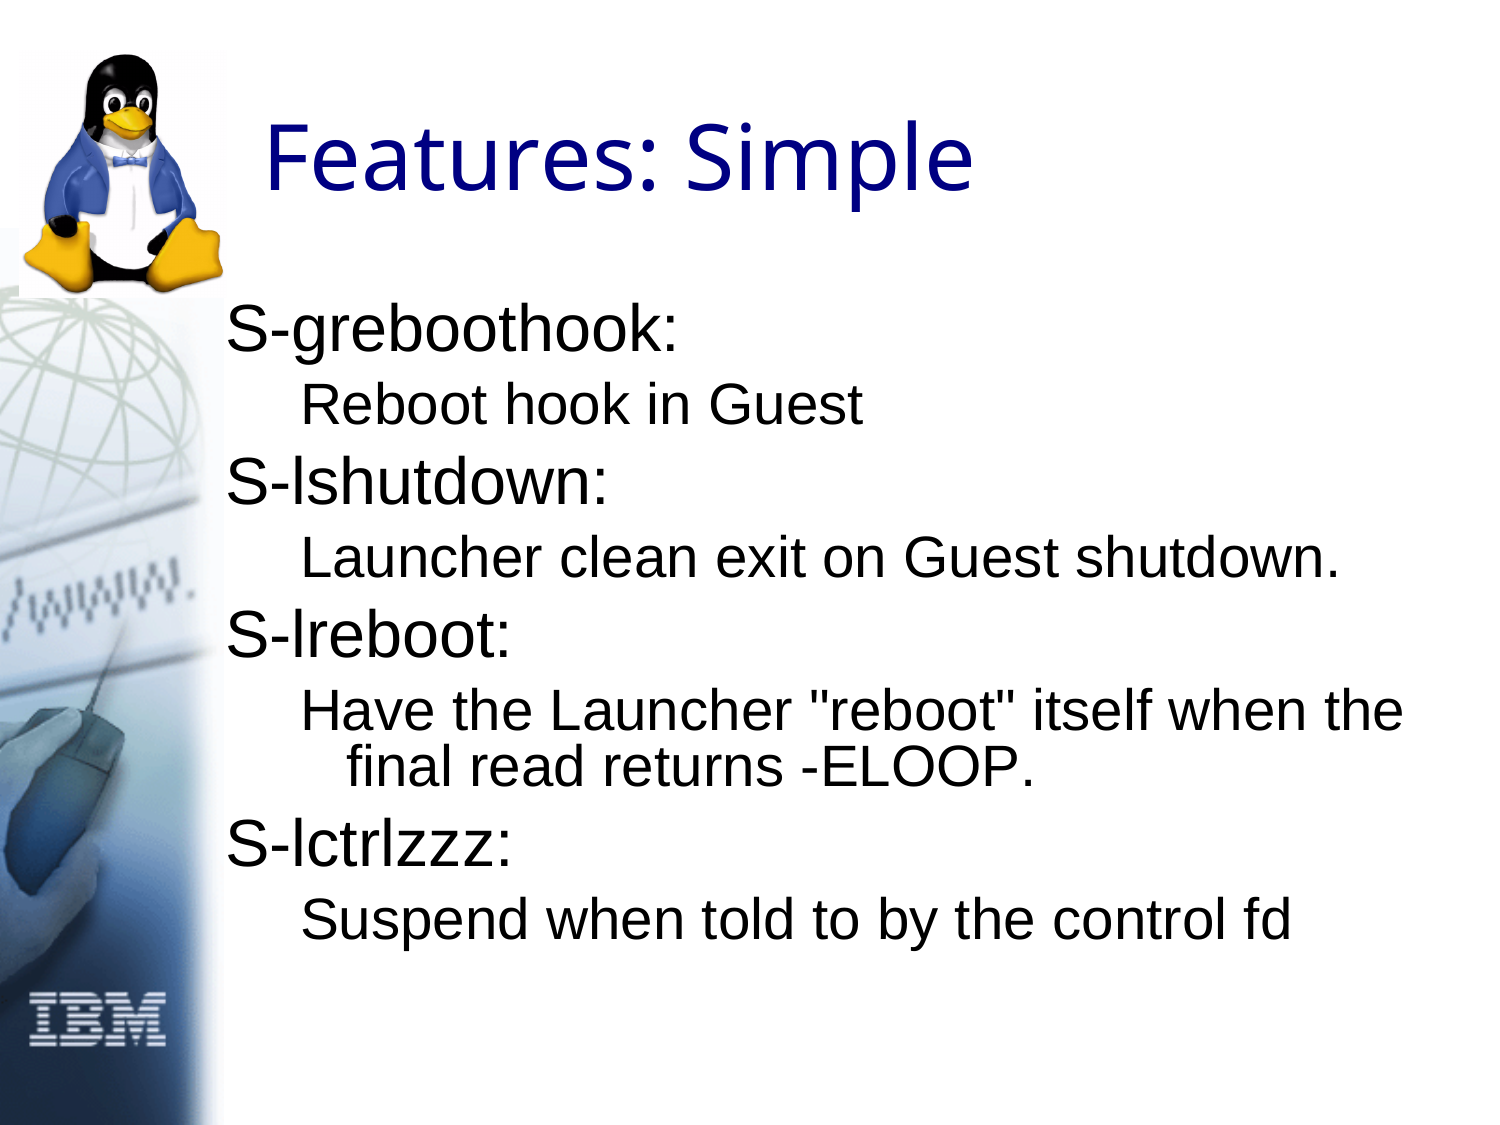

# Features: Simple
S-greboothook:
Reboot hook in Guest
S-lshutdown:
Launcher clean exit on Guest shutdown.
S-lreboot:
Have the Launcher "reboot" itself when the final read returns -ELOOP.
S-lctrlzzz:
Suspend when told to by the control fd